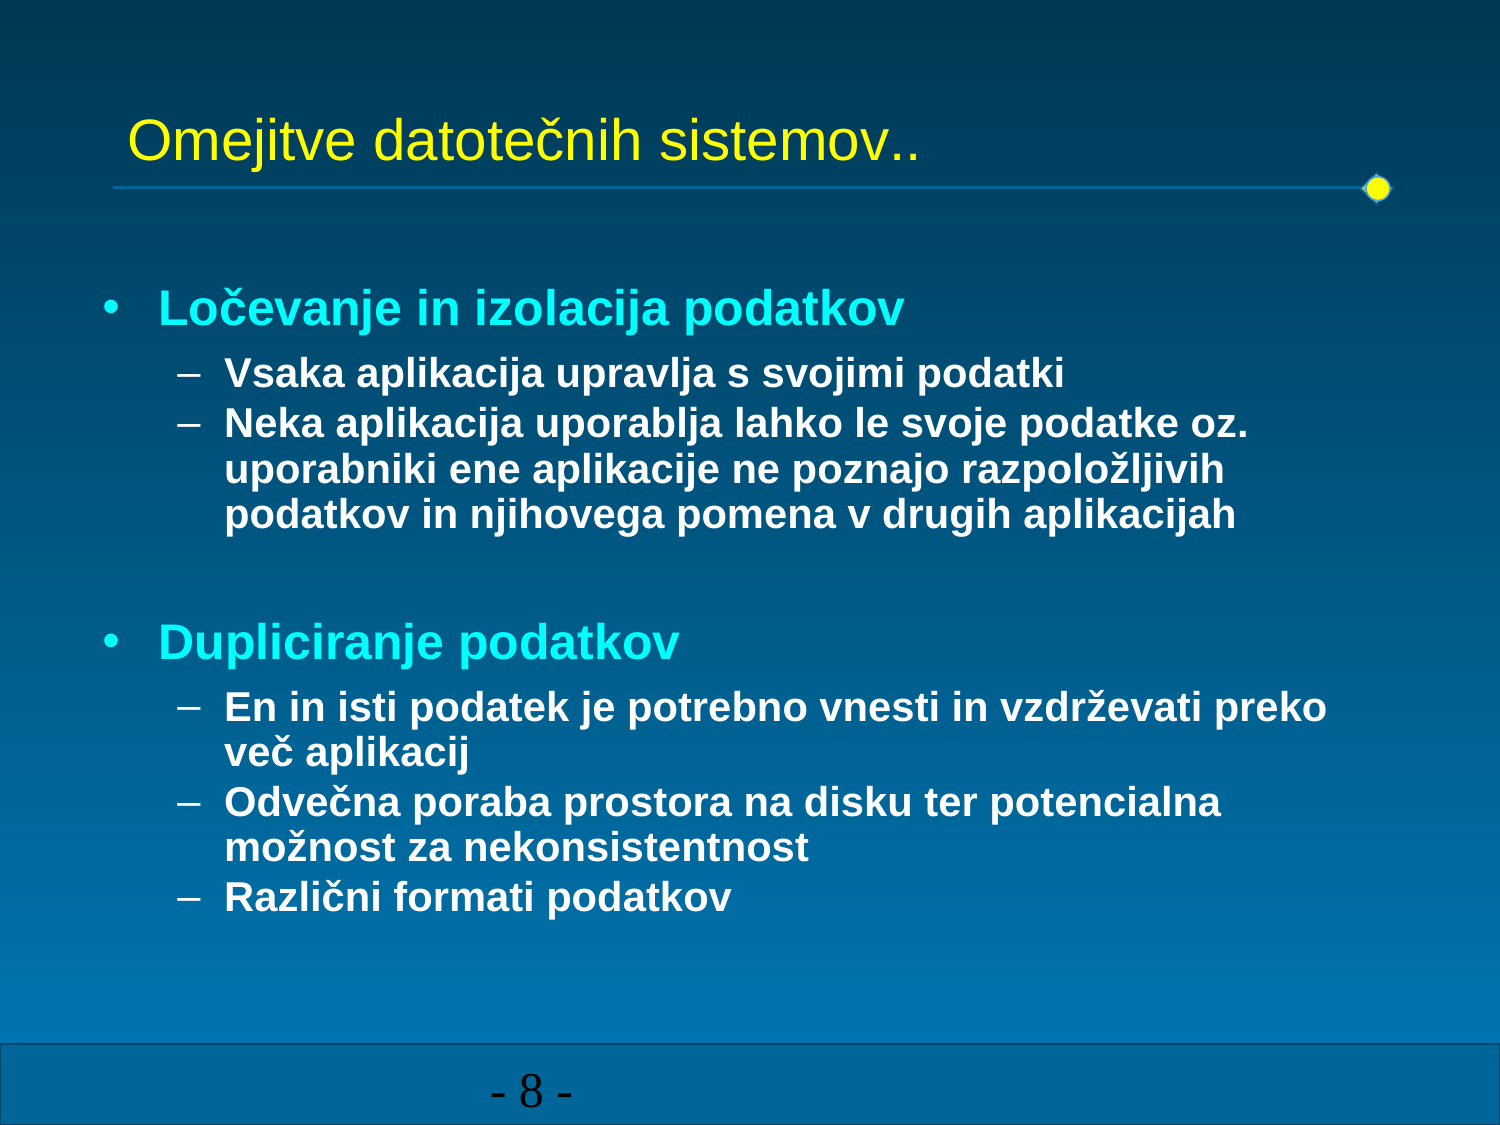

# Omejitve datotečnih sistemov..
Ločevanje in izolacija podatkov
Vsaka aplikacija upravlja s svojimi podatki
Neka aplikacija uporablja lahko le svoje podatke oz. uporabniki ene aplikacije ne poznajo razpoložljivih podatkov in njihovega pomena v drugih aplikacijah
Dupliciranje podatkov
En in isti podatek je potrebno vnesti in vzdrževati preko več aplikacij
Odvečna poraba prostora na disku ter potencialna možnost za nekonsistentnost
Različni formati podatkov
(c) Pearson Education 2005